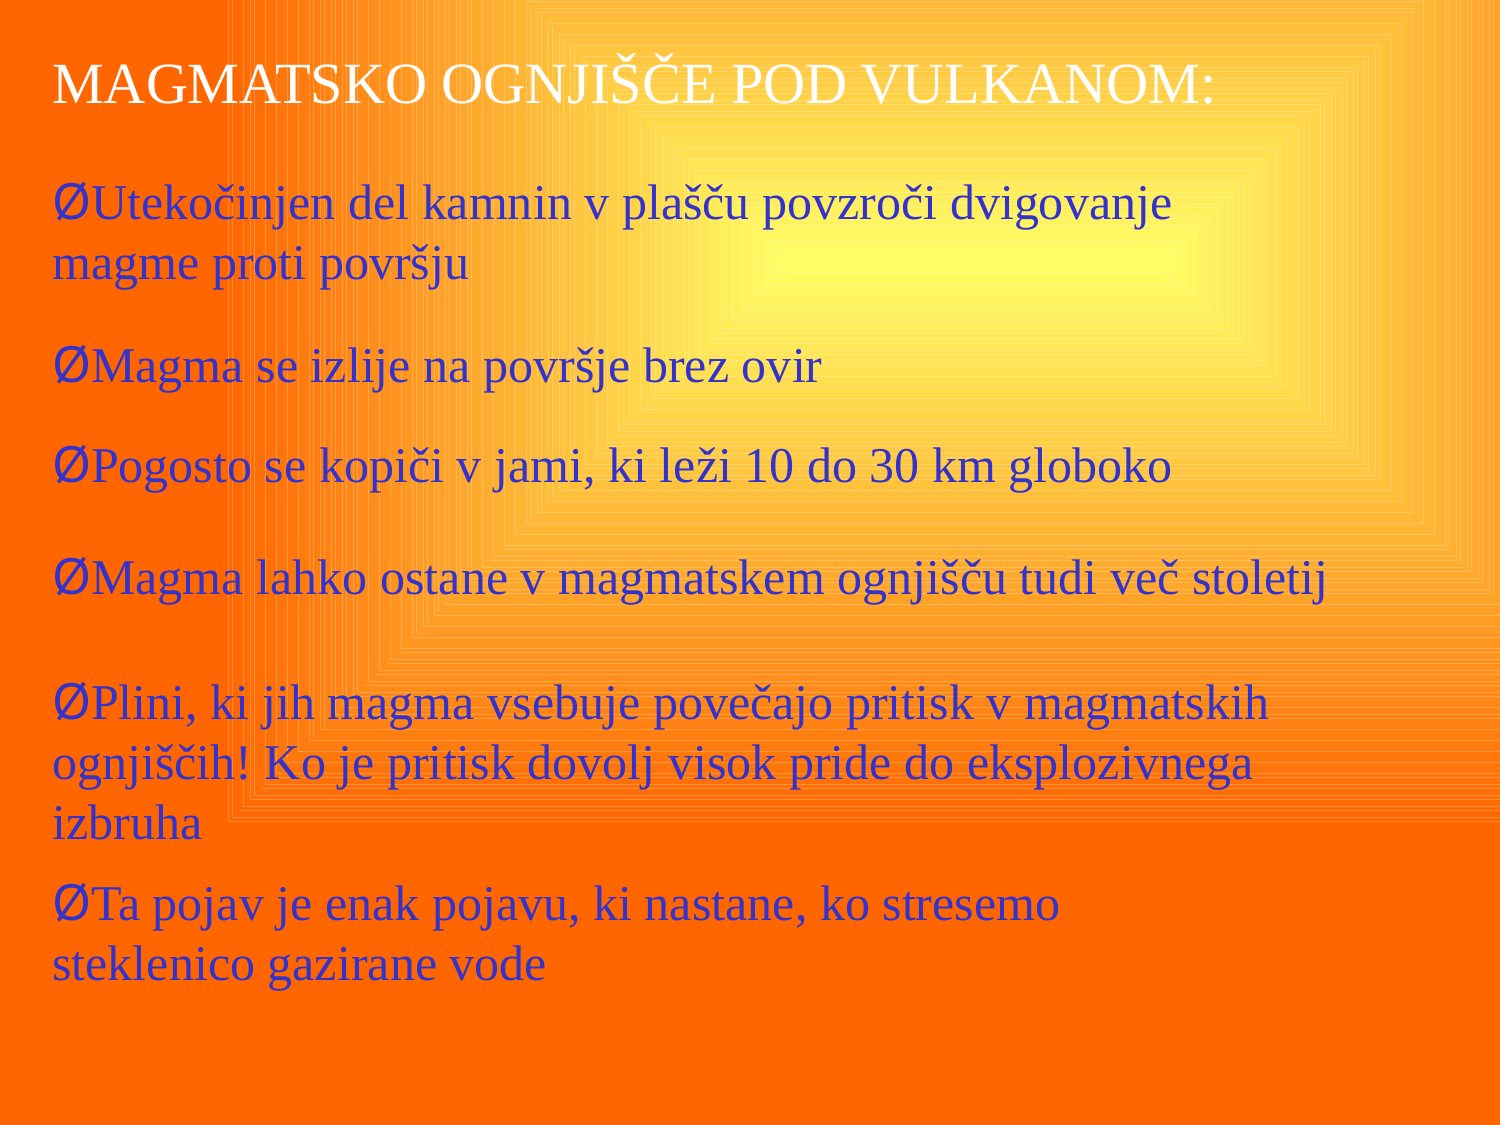

MAGMATSKO OGNJIŠČE POD VULKANOM:
ØUtekočinjen del kamnin v plašču povzroči dvigovanje magme proti površju
ØMagma se izlije na površje brez ovir
ØPogosto se kopiči v jami, ki leži 10 do 30 km globoko
ØMagma lahko ostane v magmatskem ognjišču tudi več stoletij
ØPlini, ki jih magma vsebuje povečajo pritisk v magmatskih ognjiščih! Ko je pritisk dovolj visok pride do eksplozivnega izbruha
ØTa pojav je enak pojavu, ki nastane, ko stresemo steklenico gazirane vode